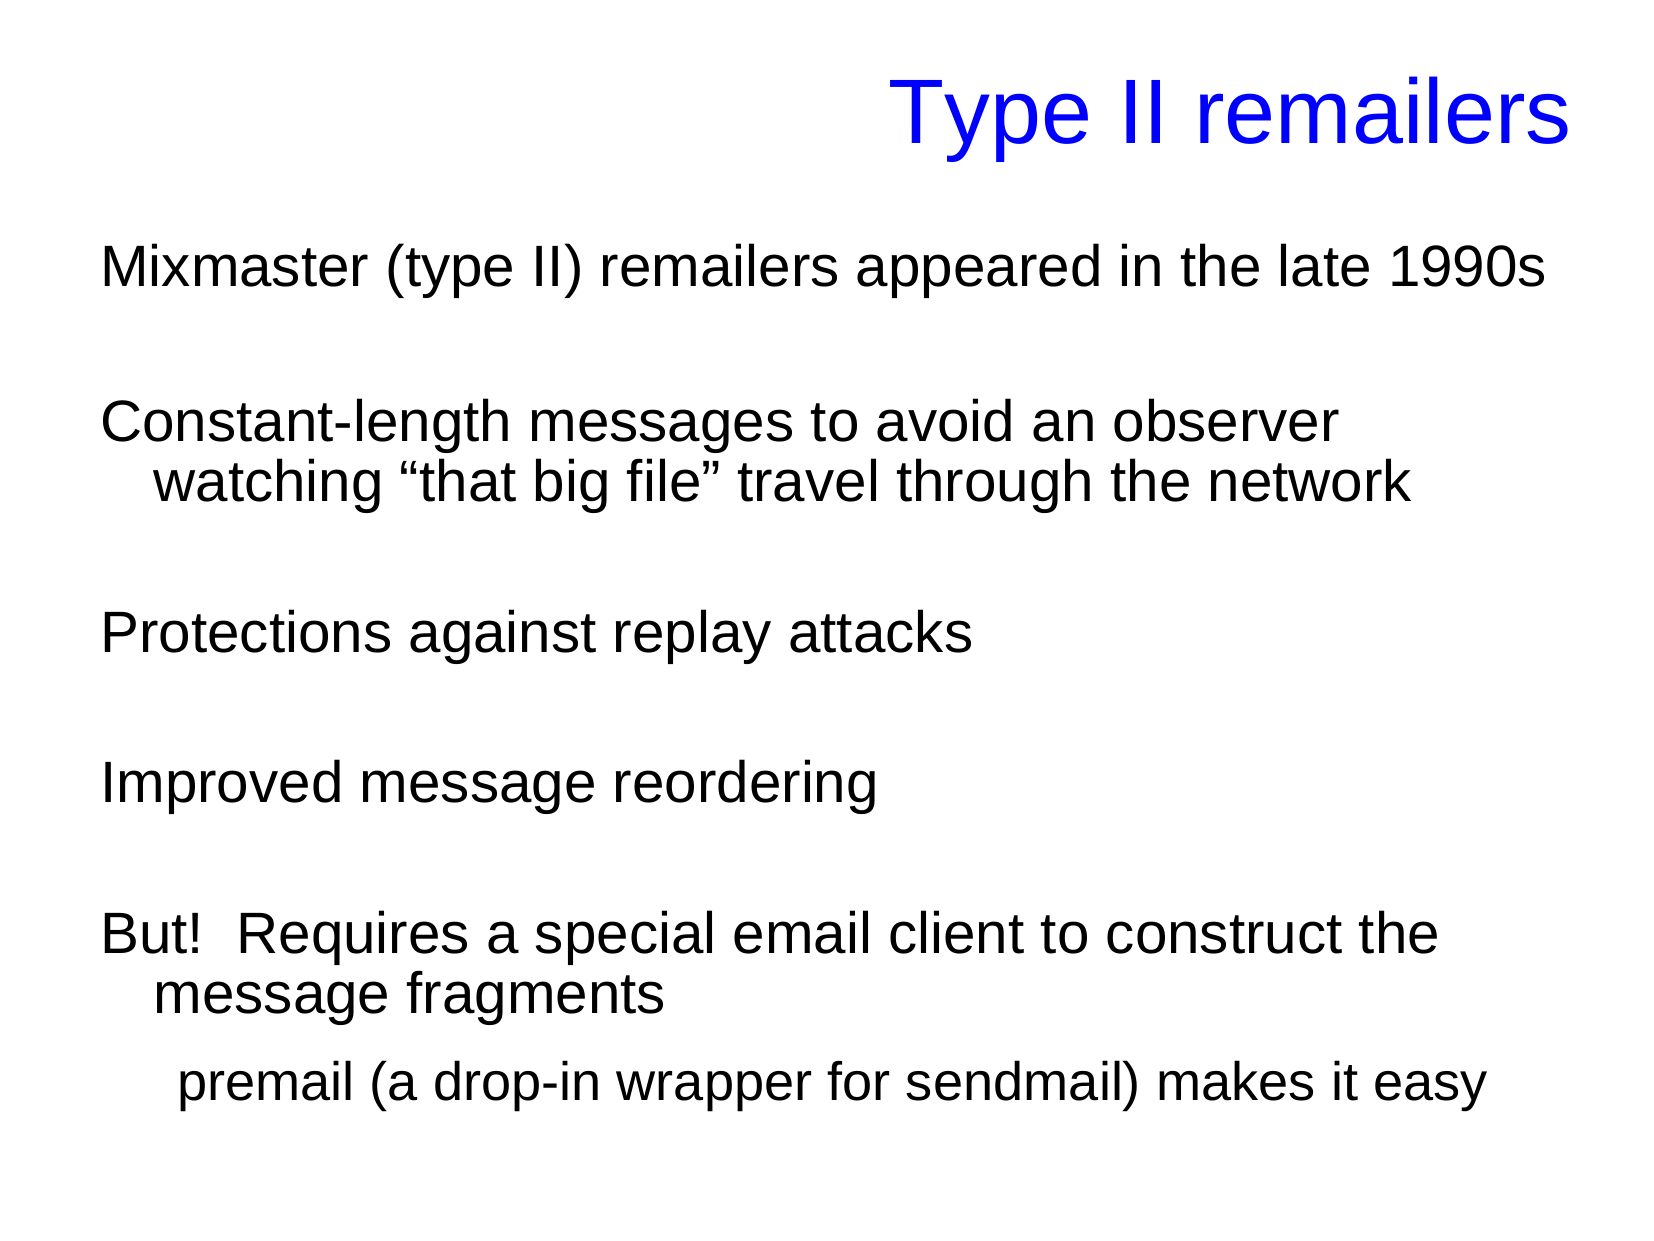

# Type II remailers
Mixmaster (type II) remailers appeared in the late 1990s
Constant-length messages to avoid an observer watching “that big file” travel through the network
Protections against replay attacks
Improved message reordering
But! Requires a special email client to construct the message fragments
premail (a drop-in wrapper for sendmail) makes it easy